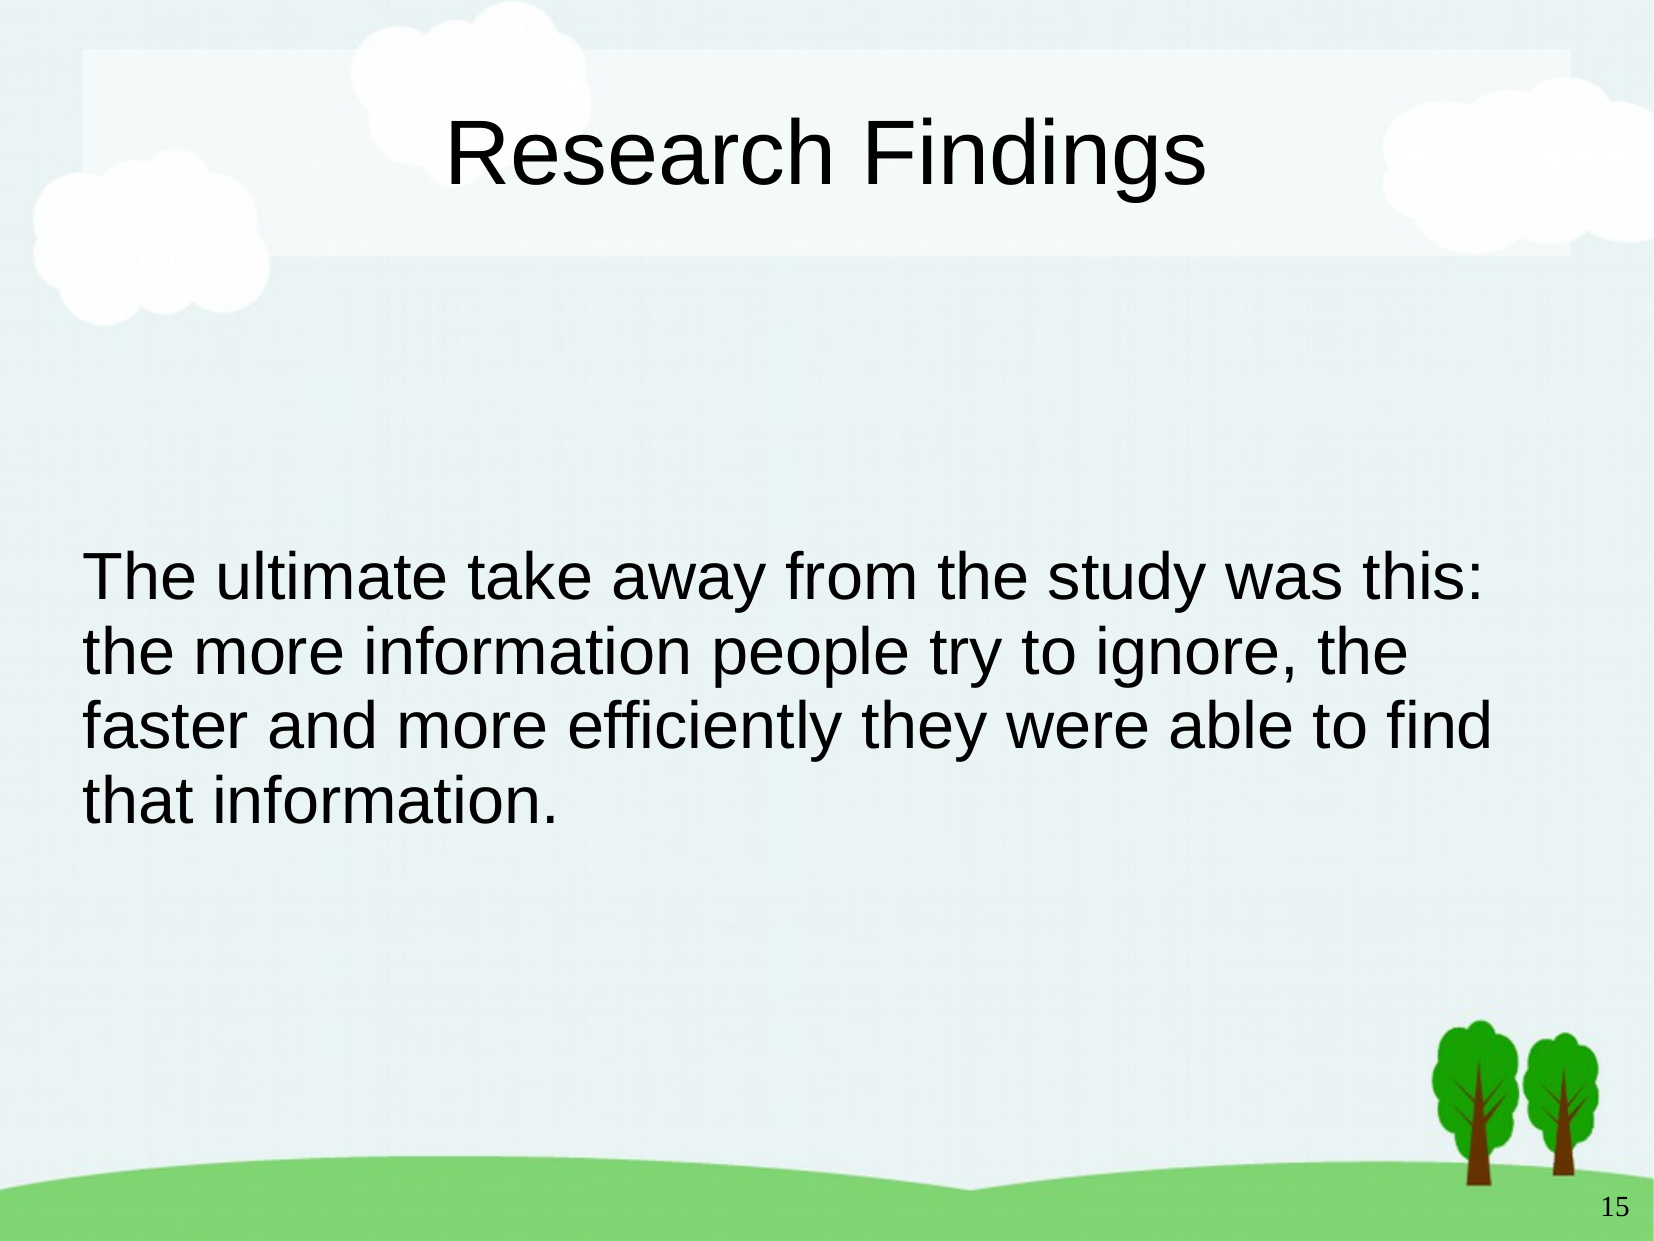

# Research Findings
The ultimate take away from the study was this: the more information people try to ignore, the faster and more efficiently they were able to find that information.
15